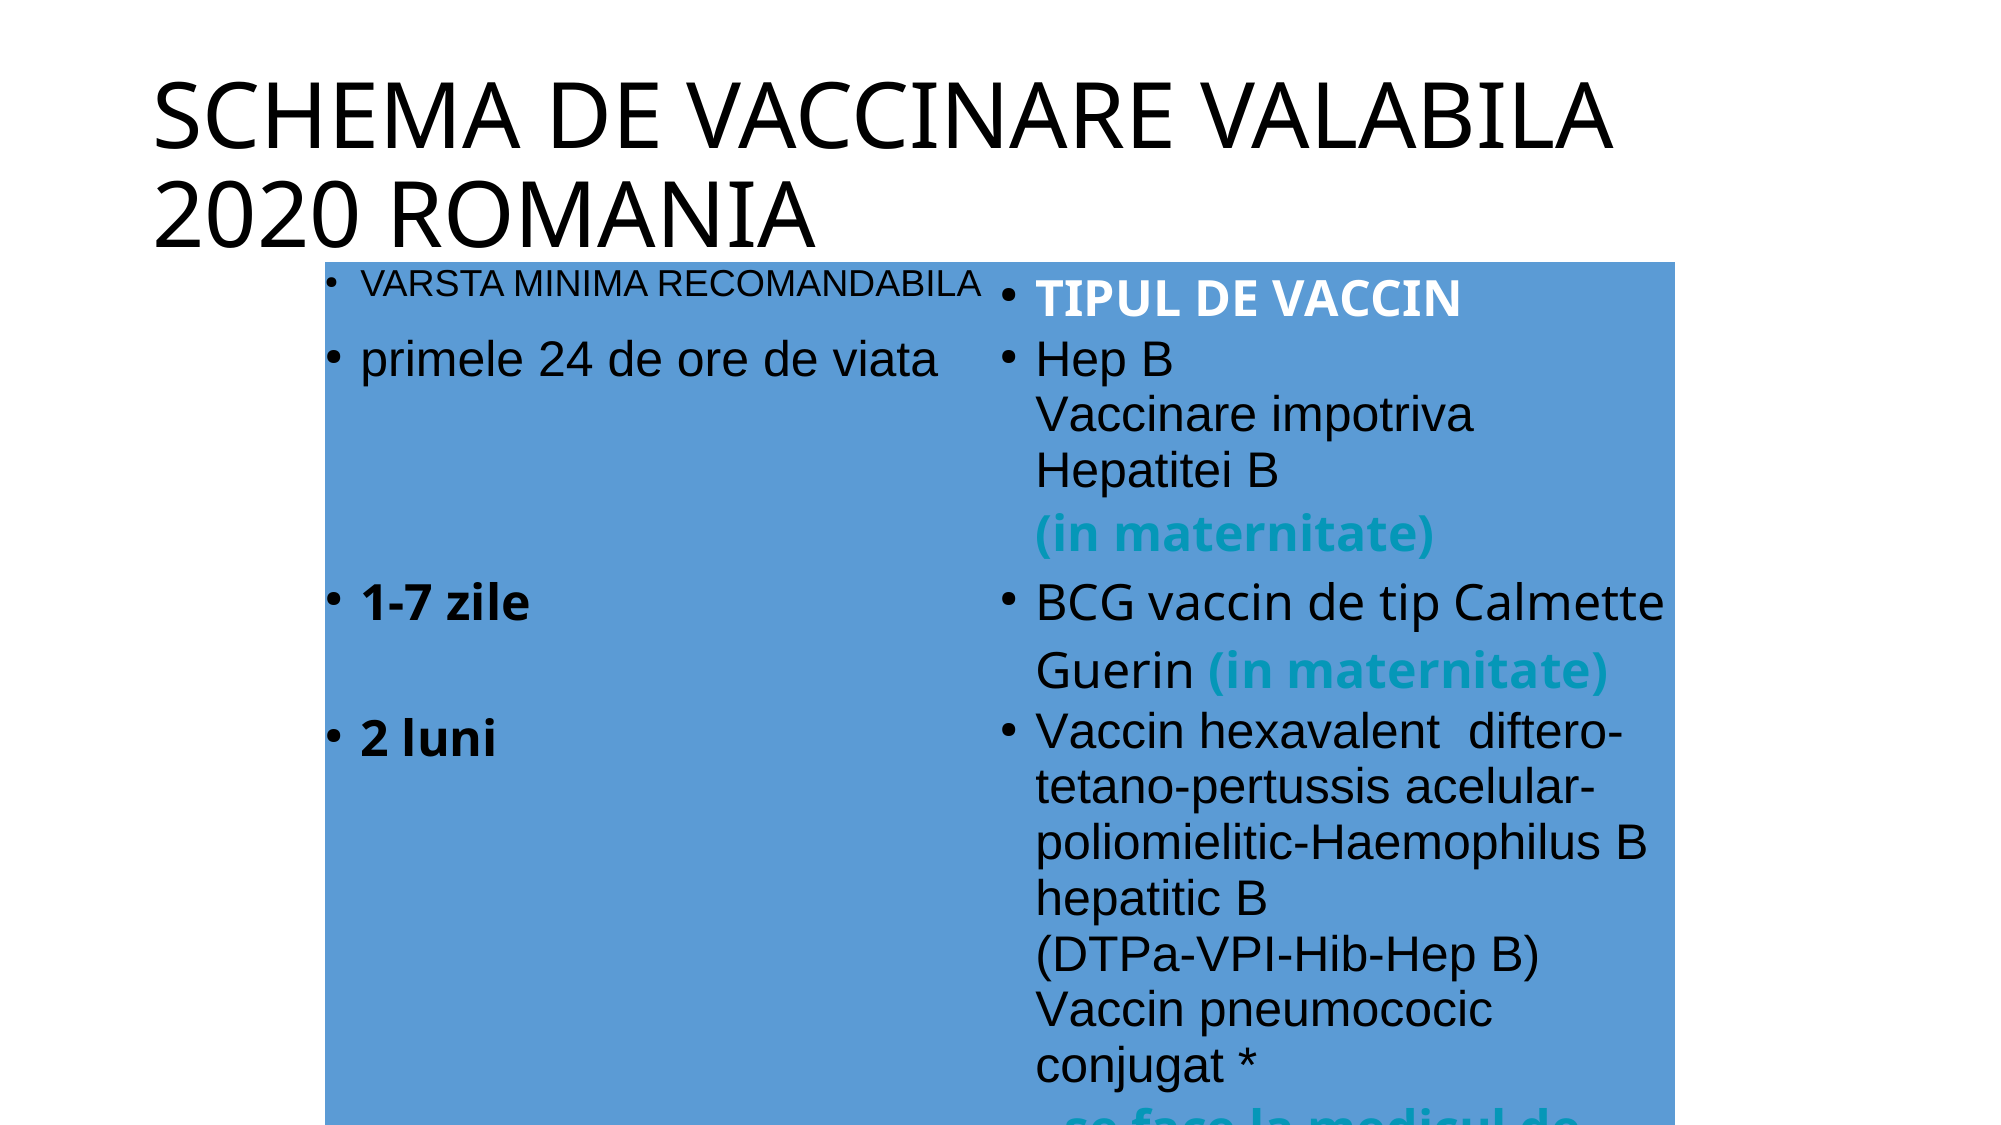

# SCHEMA DE VACCINARE VALABILA 2020 ROMANIA
| VARSTA MINIMA RECOMANDABILA | TIPUL DE VACCIN |
| --- | --- |
| primele 24 de ore de viata | Hep B Vaccinare impotriva Hepatitei B (in maternitate) |
| 1-7 zile | BCG vaccin de tip Calmette Guerin (in maternitate) |
| 2 luni | Vaccin hexavalent  diftero-tetano-pertussis acelular-poliomielitic-Haemophilus B hepatitic B  (DTPa-VPI-Hib-Hep B) Vaccin pneumococic conjugat \* - se face la medicul de familie |
| 4 luni\* | Vaccin hexavalent diftero-tetano-pertussis acelular-poliomielitic-Haemophilus B hepatitic B  (DTPa-VPI-Hib-Hep B) Vaccin pneumococic conjugat \* - se face la medicul de familie |